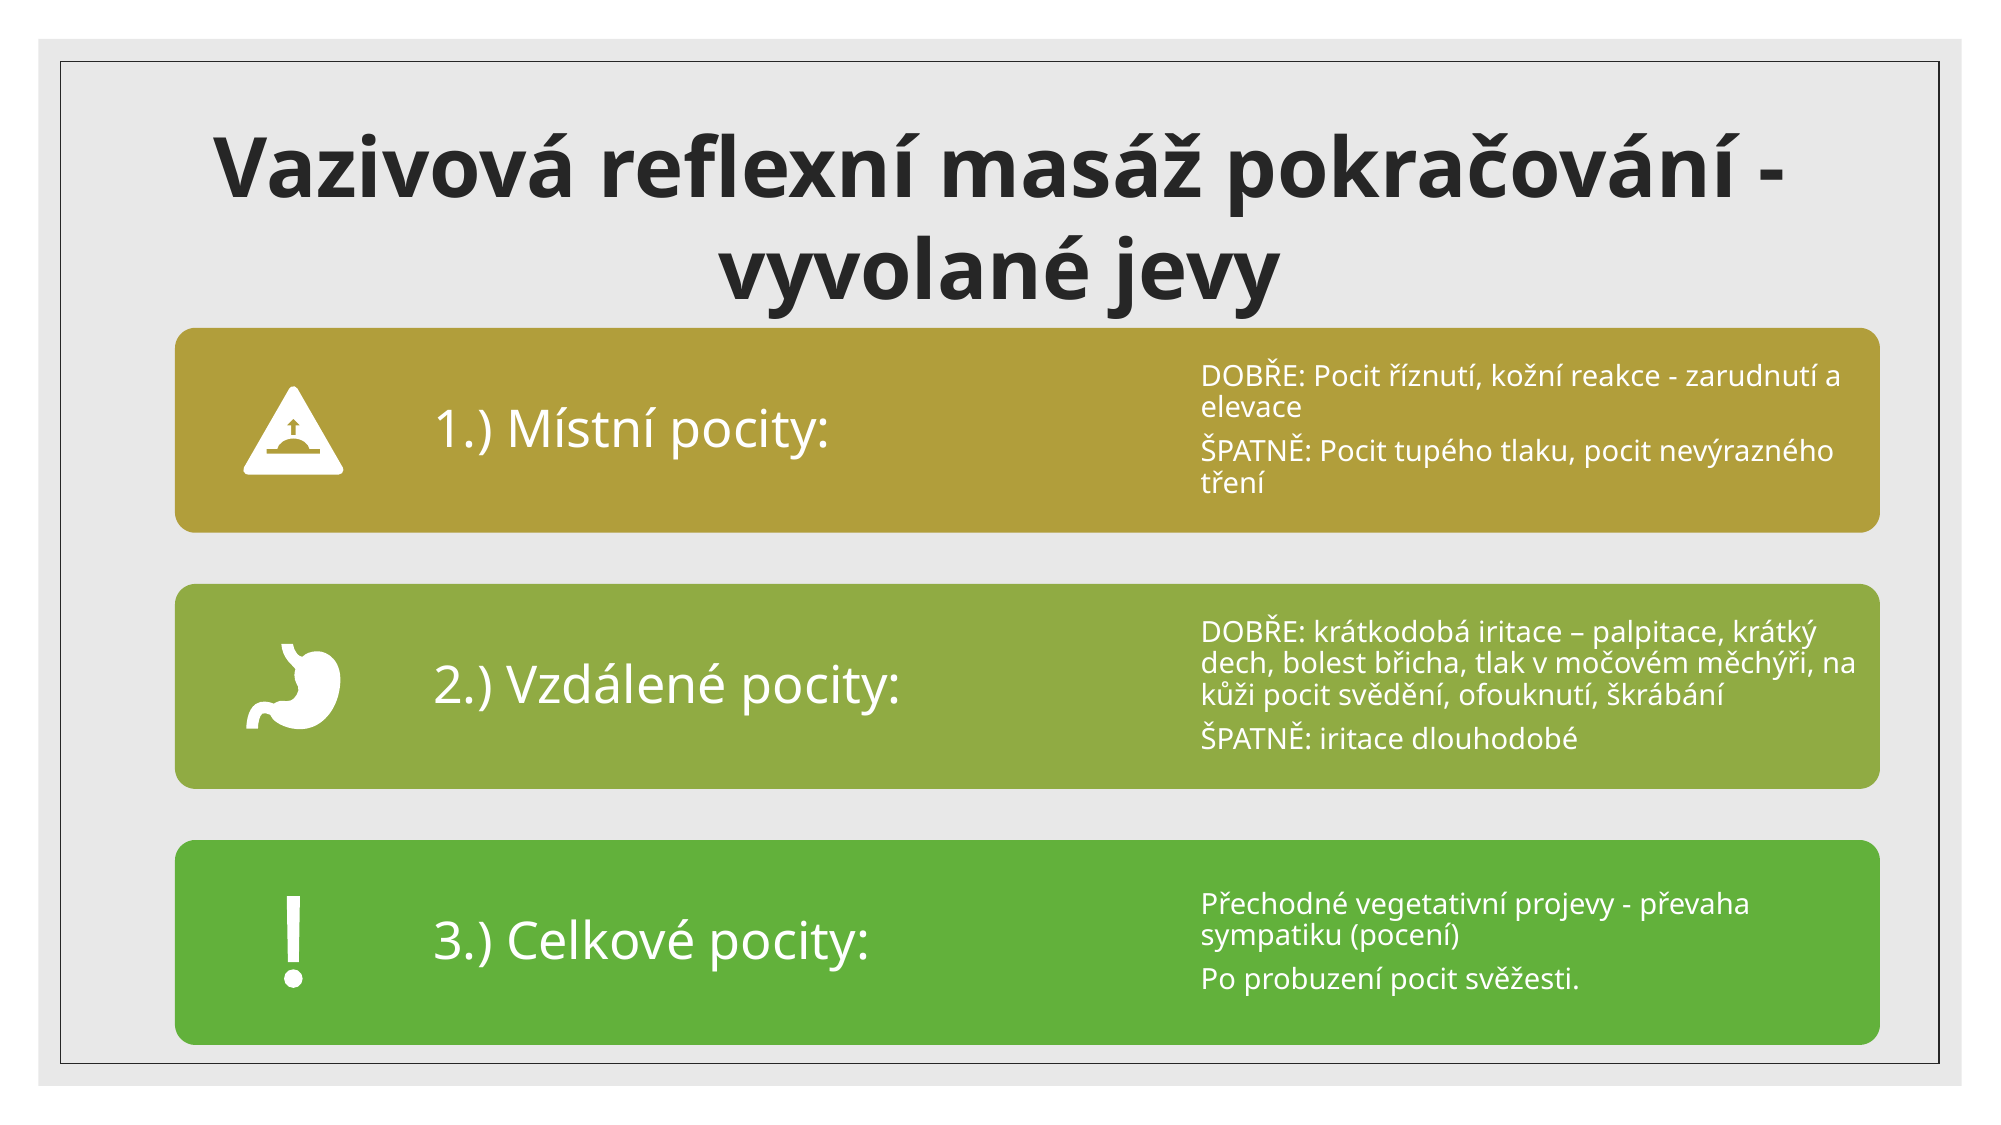

# Vazivová reflexní masáž pokračování - vyvolané jevy
1.) Místní pocity:
DOBŘE: Pocit říznutí, kožní reakce - zarudnutí a elevace
ŠPATNĚ: Pocit tupého tlaku, pocit nevýrazného tření
2.) Vzdálené pocity:
DOBŘE: krátkodobá iritace – palpitace, krátký dech, bolest břicha, tlak v močovém měchýři, na kůži pocit svědění, ofouknutí, škrábání
ŠPATNĚ: iritace dlouhodobé
3.) Celkové pocity:
Přechodné vegetativní projevy - převaha sympatiku (pocení)
Po probuzení pocit svěžesti.